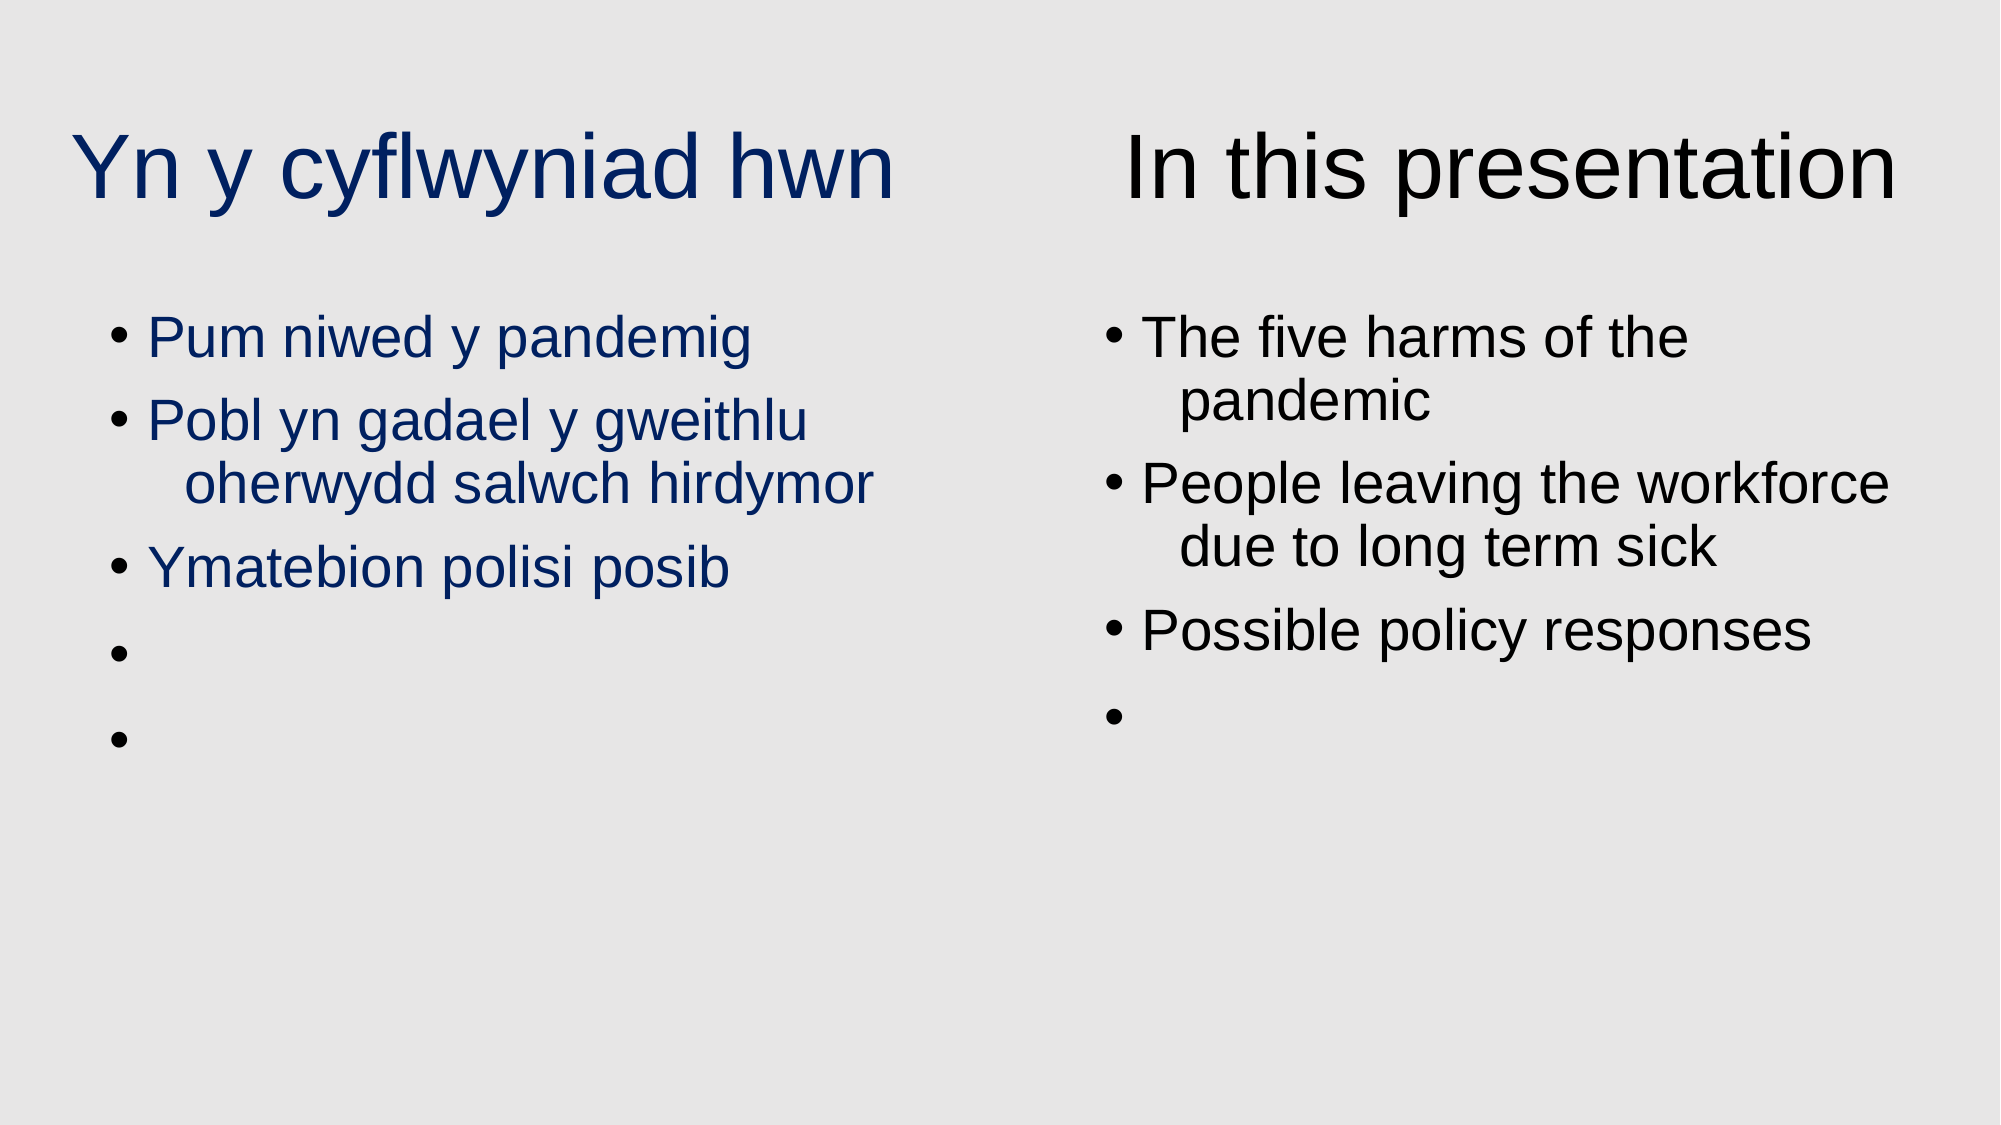

Yn y cyflwyniad hwn
In this presentation
Pum niwed y pandemig
Pobl yn gadael y gweithlu oherwydd salwch hirdymor
Ymatebion polisi posib
# The five harms of the pandemic
People leaving the workforce due to long term sick
Possible policy responses